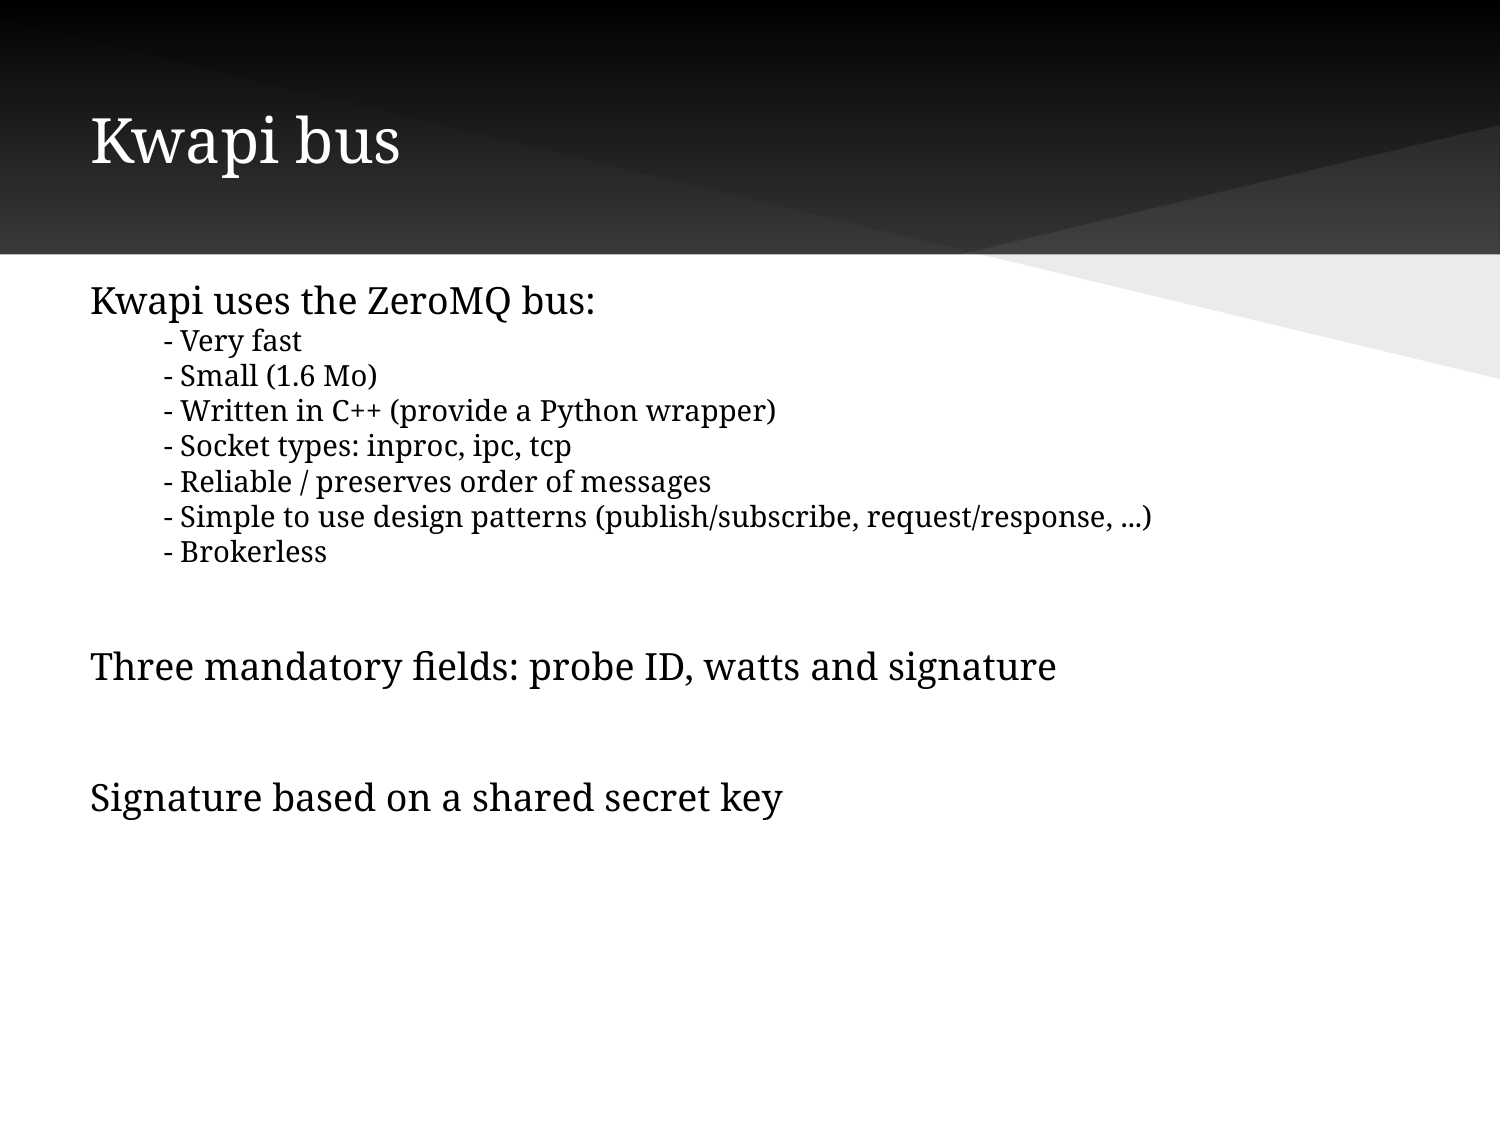

Kwapi bus
# Kwapi uses the ZeroMQ bus:
	- Very fast
	- Small (1.6 Mo)
	- Written in C++ (provide a Python wrapper)
	- Socket types: inproc, ipc, tcp
	- Reliable / preserves order of messages
	- Simple to use design patterns (publish/subscribe, request/response, ...)
	- Brokerless
Three mandatory fields: probe ID, watts and signature
Signature based on a shared secret key